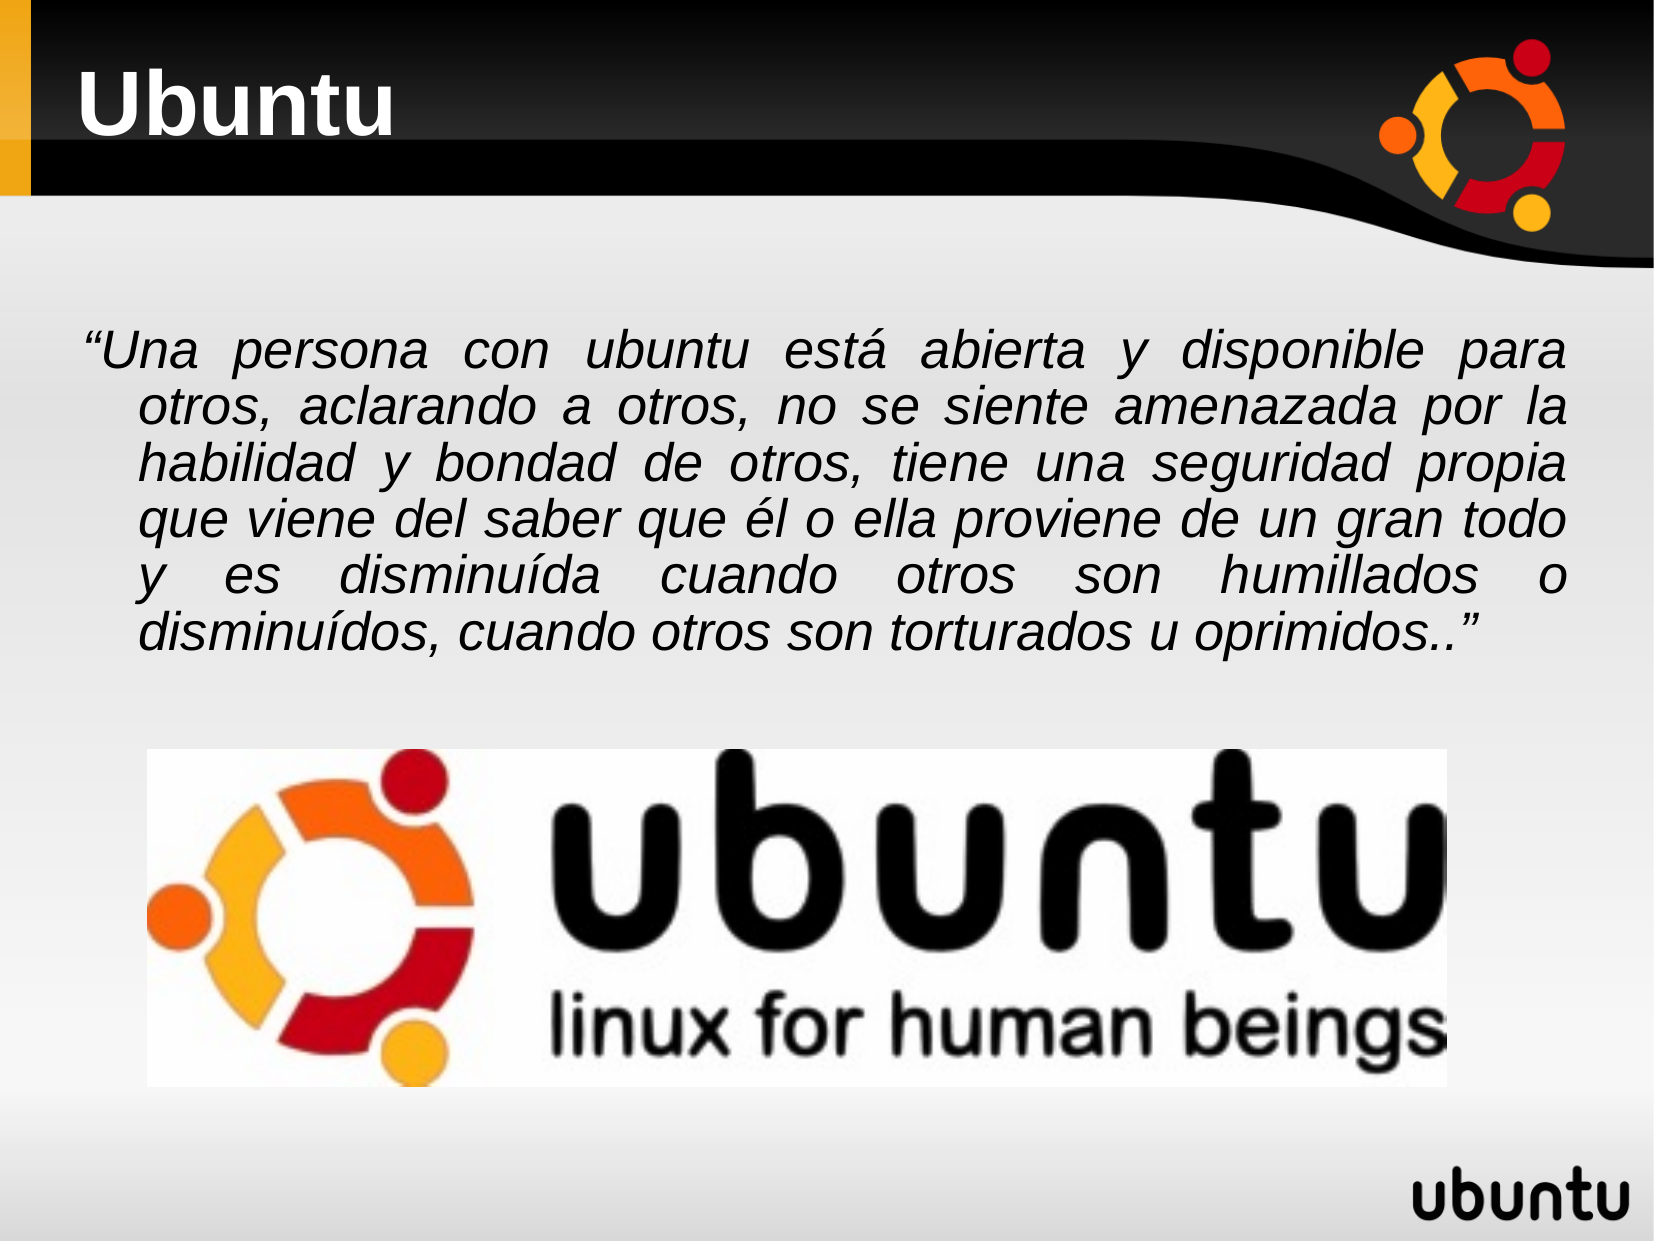

# Ubuntu
“Una persona con ubuntu está abierta y disponible para otros, aclarando a otros, no se siente amenazada por la habilidad y bondad de otros, tiene una seguridad propia que viene del saber que él o ella proviene de un gran todo y es disminuída cuando otros son humillados o disminuídos, cuando otros son torturados u oprimidos..”